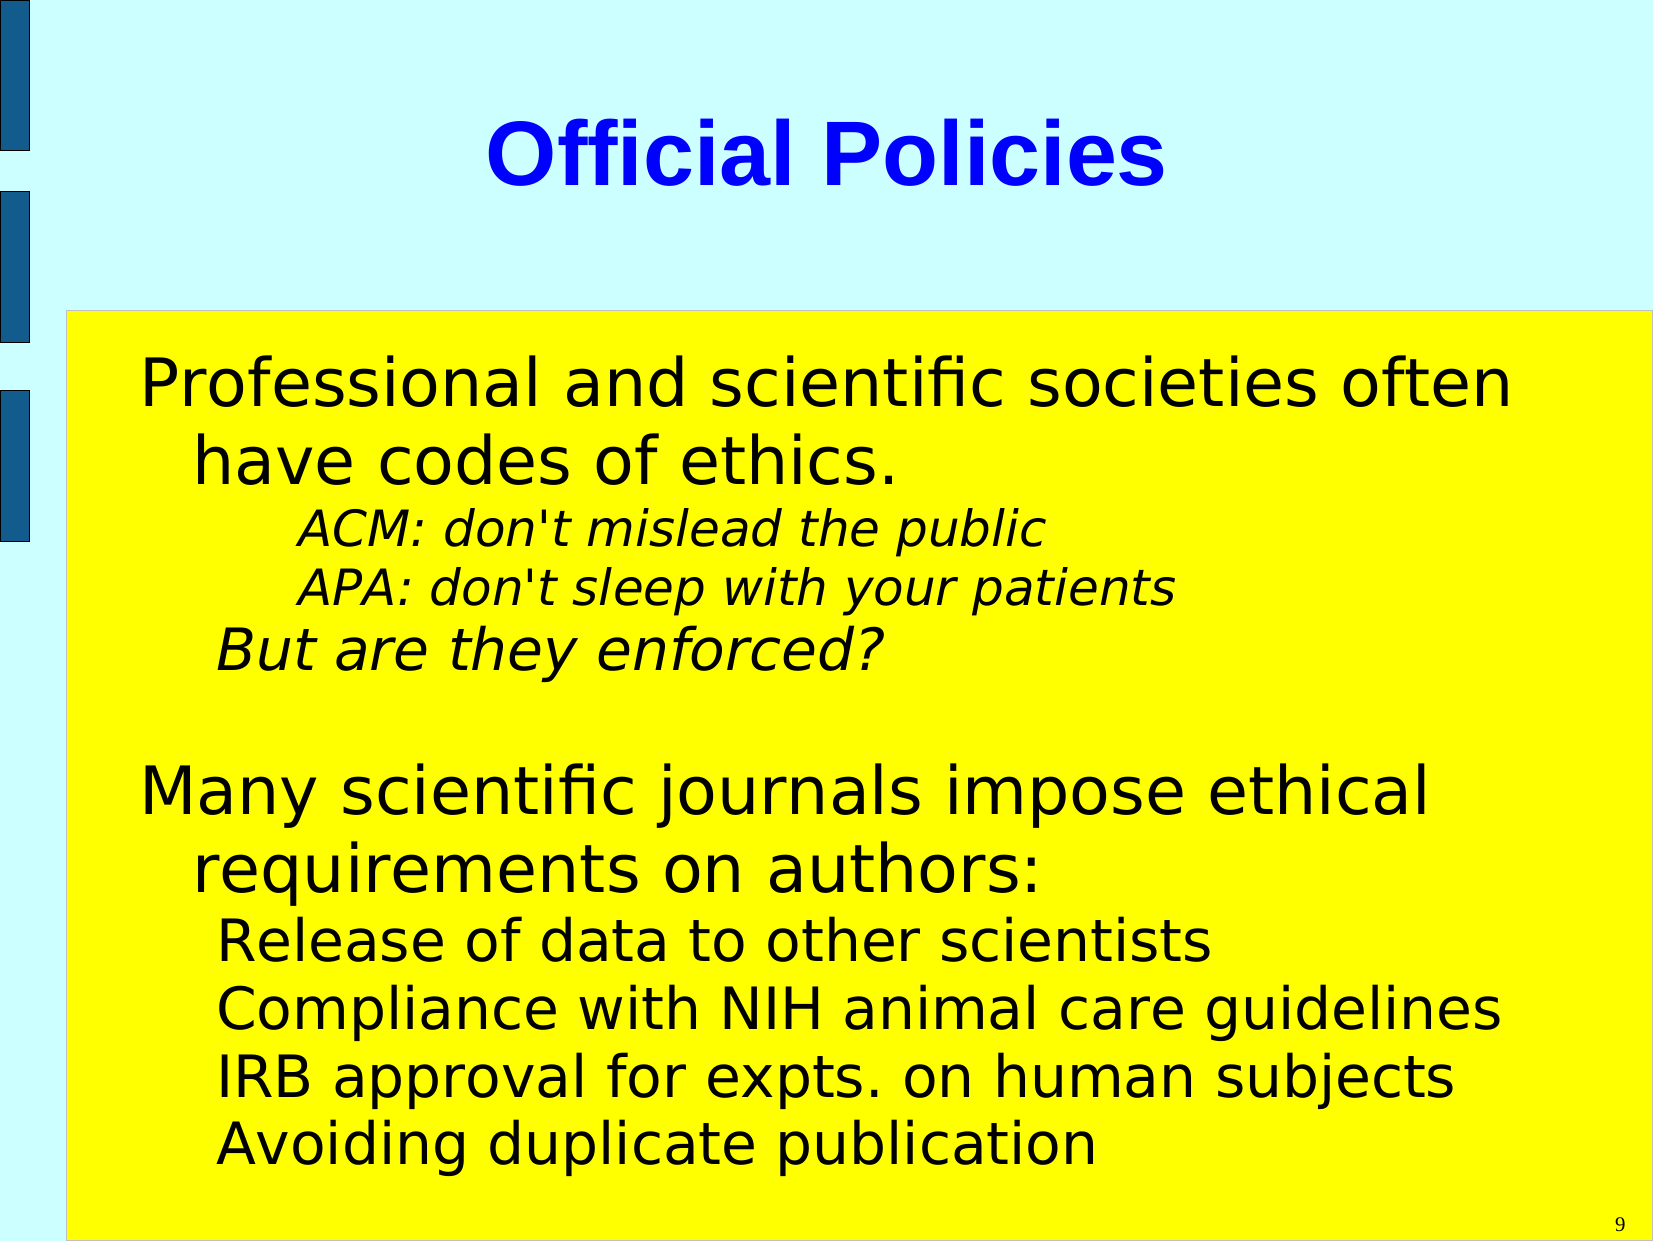

# Official Policies
Professional and scientific societies often have codes of ethics.
ACM: don't mislead the public
APA: don't sleep with your patients
But are they enforced?
Many scientific journals impose ethical requirements on authors:
Release of data to other scientists
Compliance with NIH animal care guidelines
IRB approval for expts. on human subjects
Avoiding duplicate publication